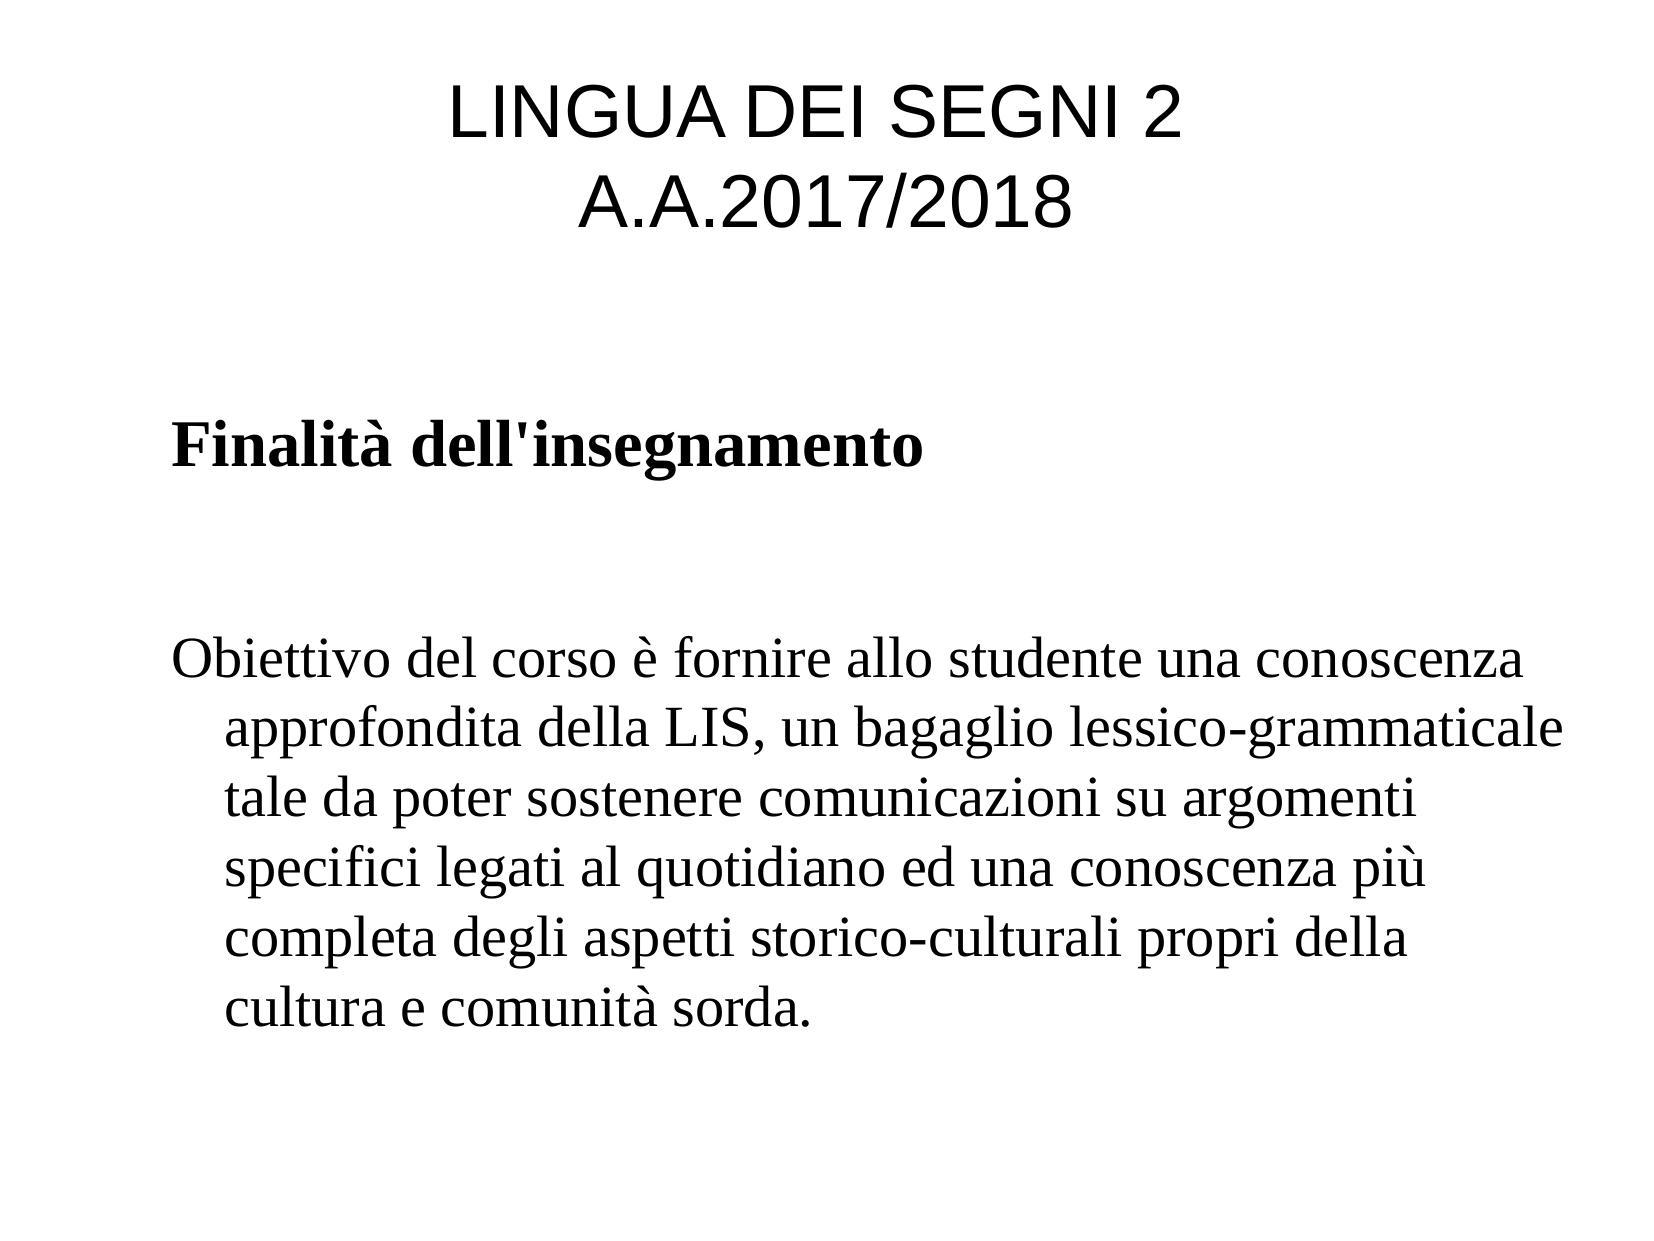

# LINGUA DEI SEGNI 2 A.A.2017/2018
Finalità dell'insegnamento
Obiettivo del corso è fornire allo studente una conoscenza approfondita della LIS, un bagaglio lessico-grammaticale tale da poter sostenere comunicazioni su argomenti specifici legati al quotidiano ed una conoscenza più completa degli aspetti storico-culturali propri della cultura e comunità sorda.